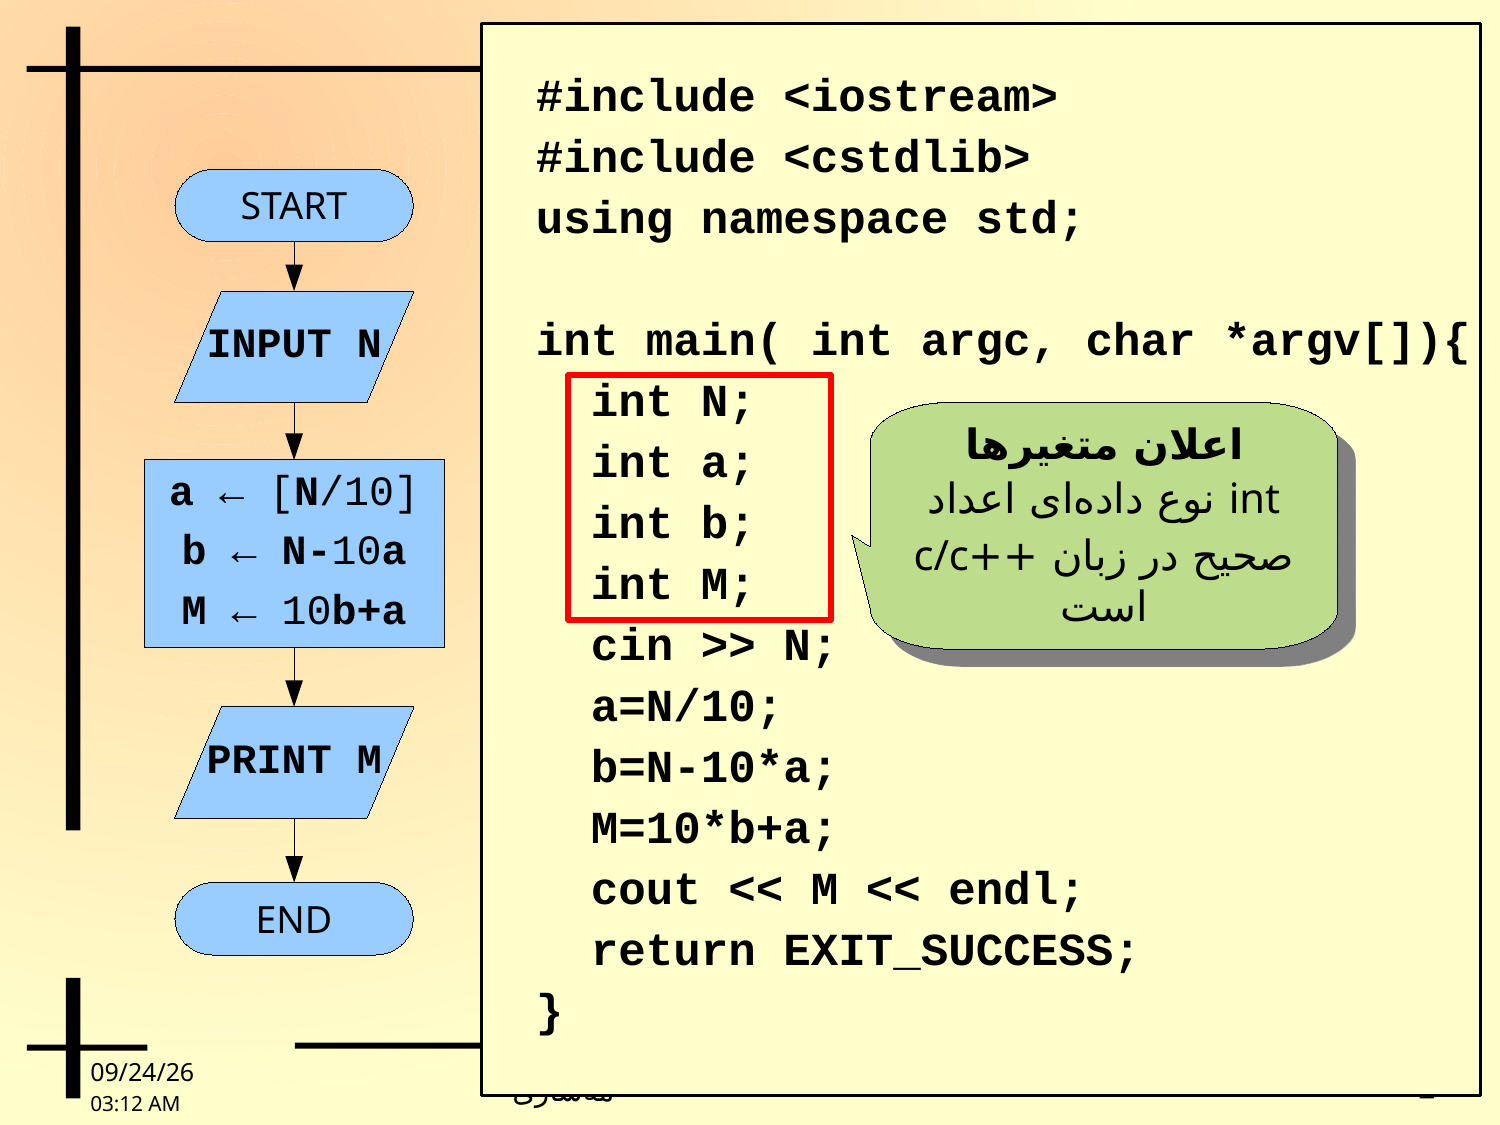

# #include <iostream>
#include <cstdlib>
using namespace std;
int main( int argc, char *argv[]){
 int N;
 int a;
 int b;
 int M;
 cin >> N;
 a=N/10;
 b=N-10*a;
 M=10*b+a;
 cout << M << endl;
 return EXIT_SUCCESS;
}
START
INPUT N
اعلان متغیرها
int نوع داده‌ای اعداد صحیح در زبان ++c/c است
a ← [N/10]
b ← N-10a
M ← 10b+a
PRINT M
END
اصول کامپیوتر ۱ / مبانی کامپیوتر و برنامه‌سازی
44